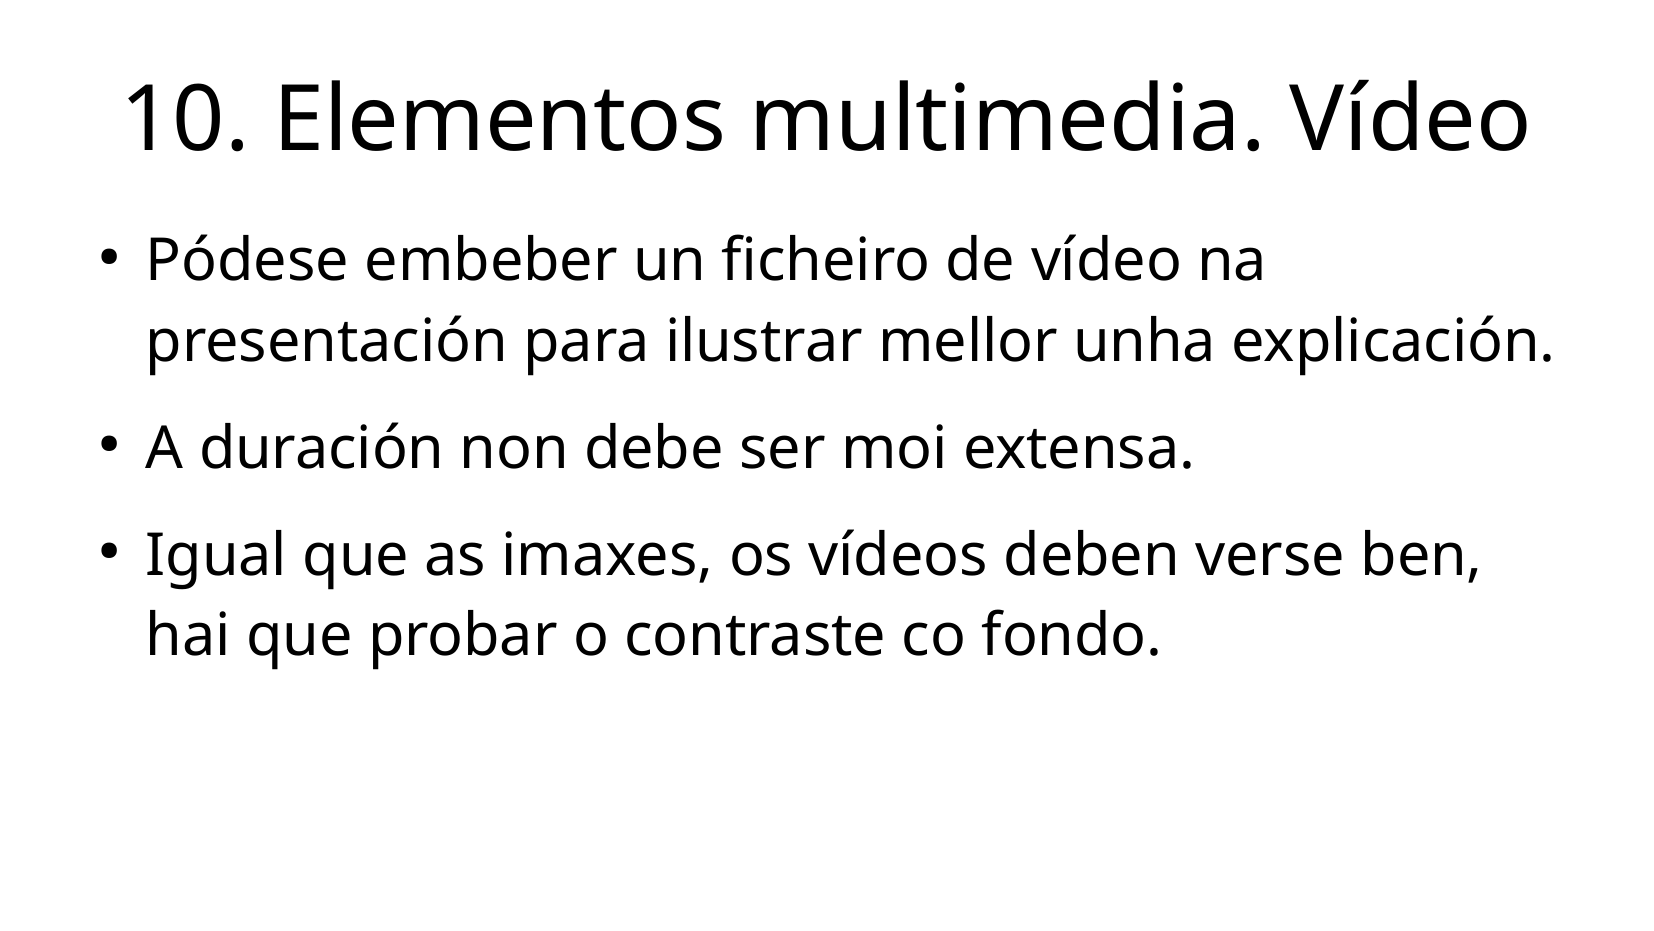

# 10. Elementos multimedia. Vídeo
Pódese embeber un ficheiro de vídeo na presentación para ilustrar mellor unha explicación.
A duración non debe ser moi extensa.
Igual que as imaxes, os vídeos deben verse ben, hai que probar o contraste co fondo.